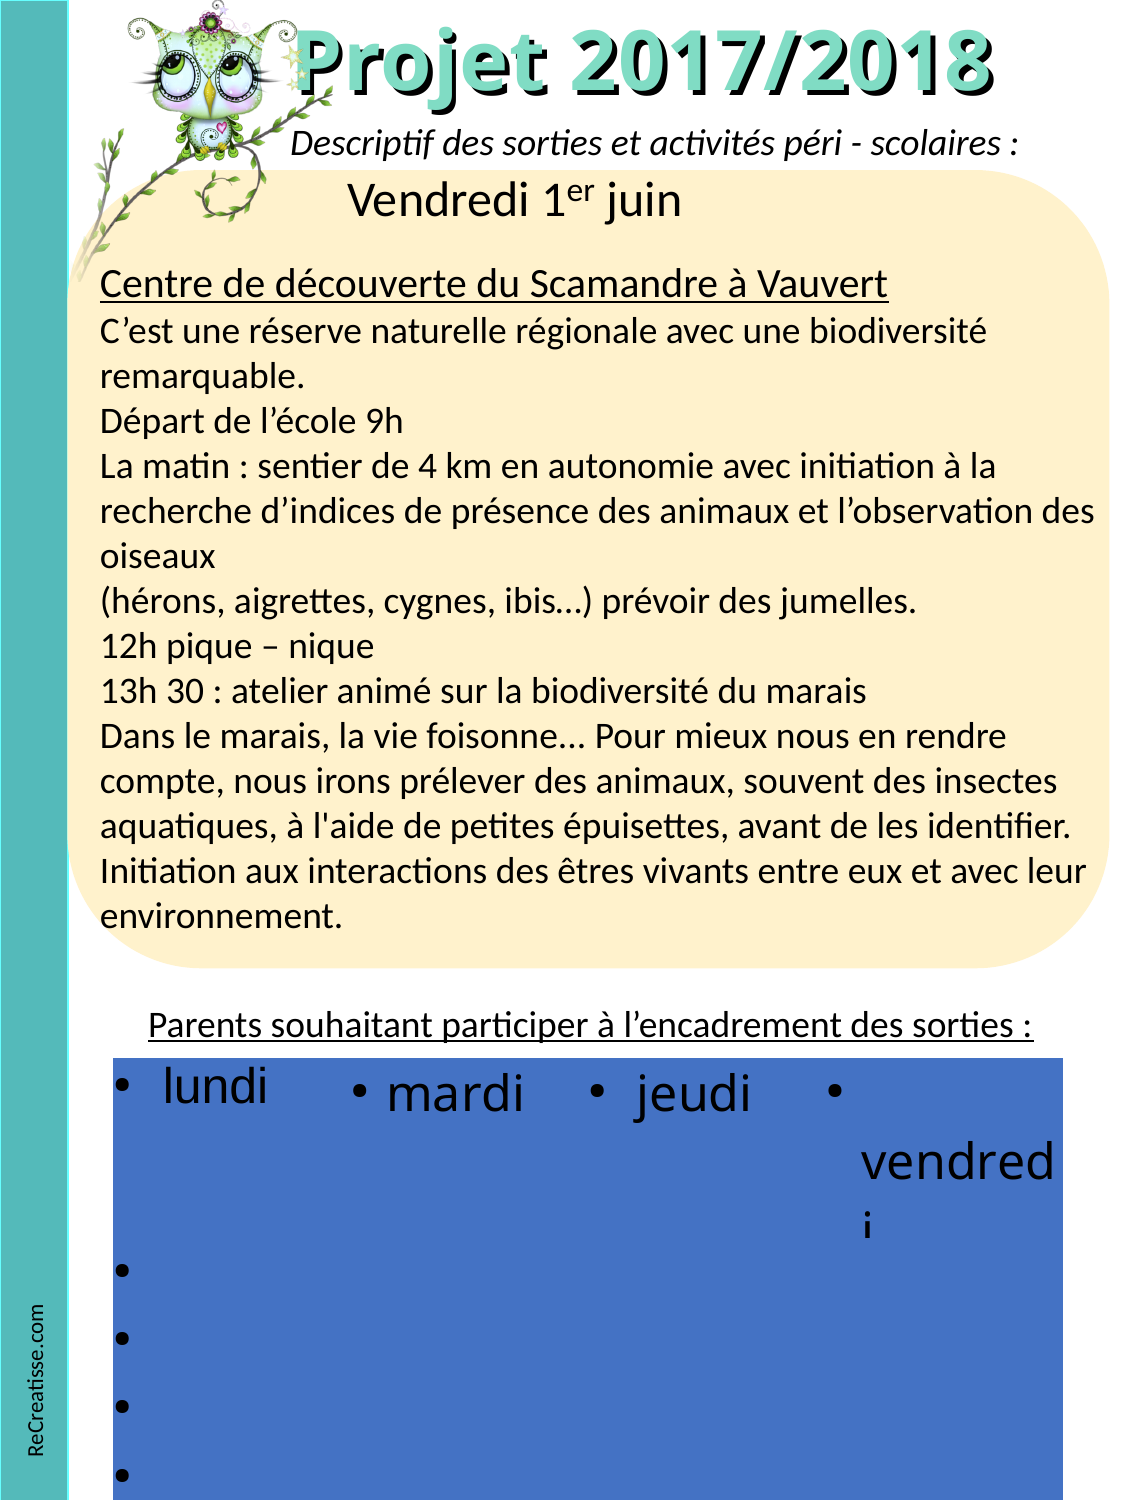

Projet 2017/2018
Descriptif des sorties et activités péri - scolaires :
Vendredi 1er juin
Centre de découverte du Scamandre à Vauvert
C’est une réserve naturelle régionale avec une biodiversité remarquable.
Départ de l’école 9h
La matin : sentier de 4 km en autonomie avec initiation à la recherche d’indices de présence des animaux et l’observation des oiseaux
(hérons, aigrettes, cygnes, ibis…) prévoir des jumelles.
12h pique – nique
13h 30 : atelier animé sur la biodiversité du marais
Dans le marais, la vie foisonne... Pour mieux nous en rendre compte, nous irons prélever des animaux, souvent des insectes aquatiques, à l'aide de petites épuisettes, avant de les identifier.
Initiation aux interactions des êtres vivants entre eux et avec leur environnement.
Parents souhaitant participer à l’encadrement des sorties :
| lundi | mardi | jeudi | vendredi |
| --- | --- | --- | --- |
| | | | |
ReCreatisse.com